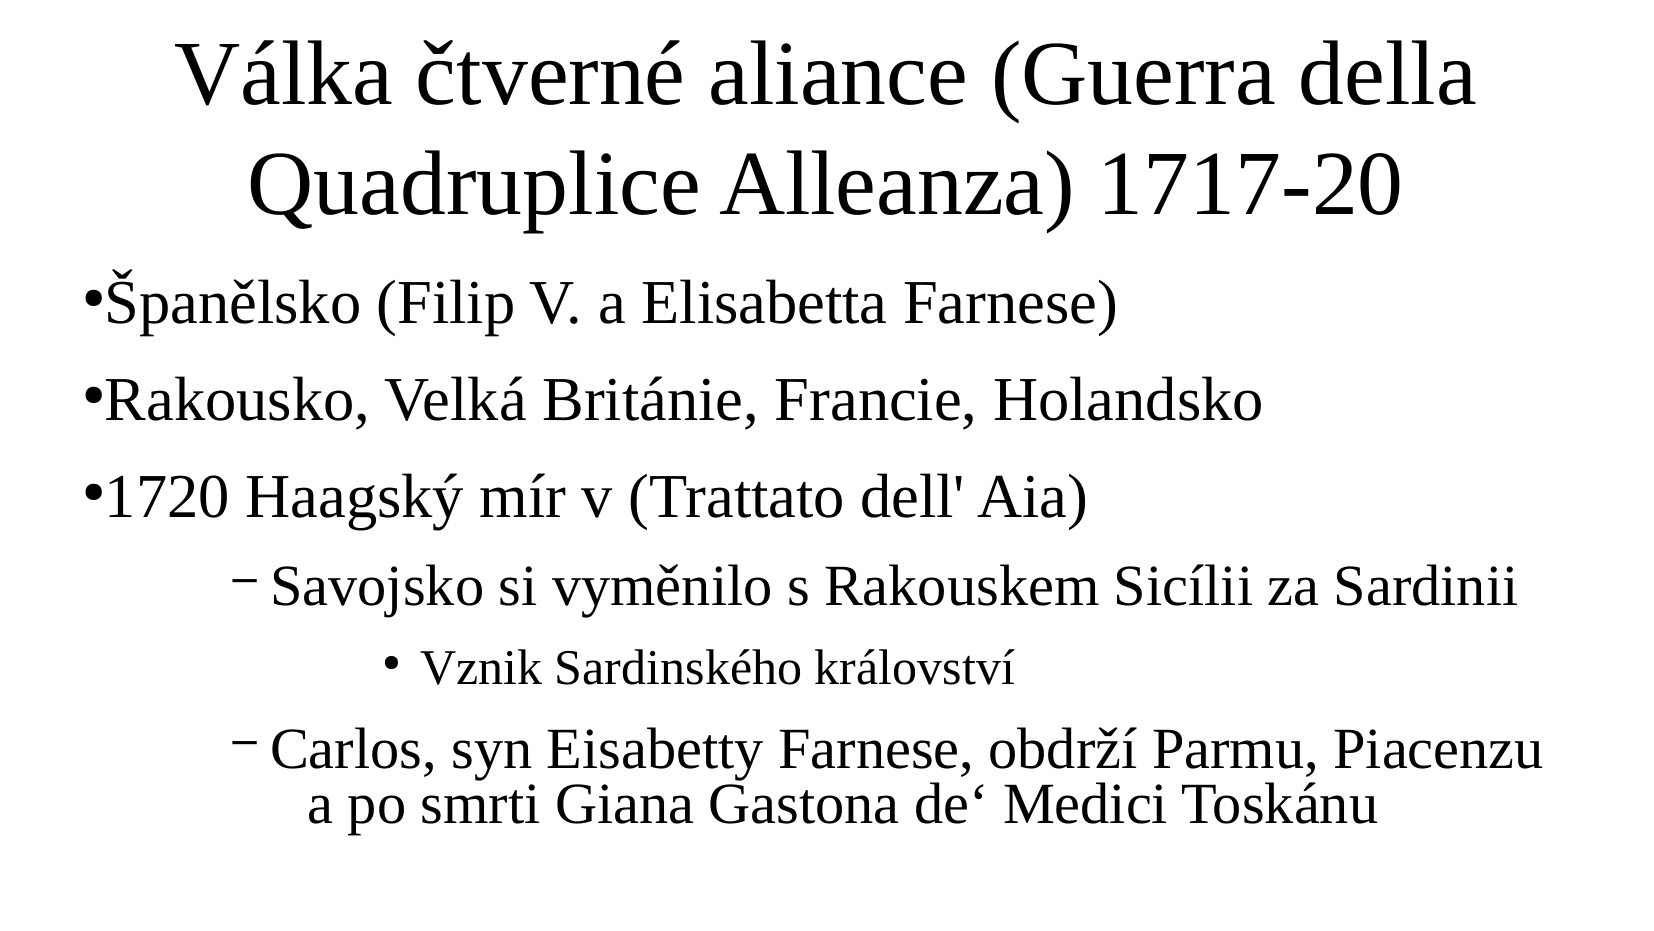

# Válka čtverné aliance (Guerra della Quadruplice Alleanza) 1717-20
Španělsko (Filip V. a Elisabetta Farnese)
Rakousko, Velká Británie, Francie, Holandsko
1720 Haagský mír v (Trattato dell' Aia)
Savojsko si vyměnilo s Rakouskem Sicílii za Sardinii
Vznik Sardinského království
Carlos, syn Eisabetty Farnese, obdrží Parmu, Piacenzu a po smrti Giana Gastona de‘ Medici Toskánu